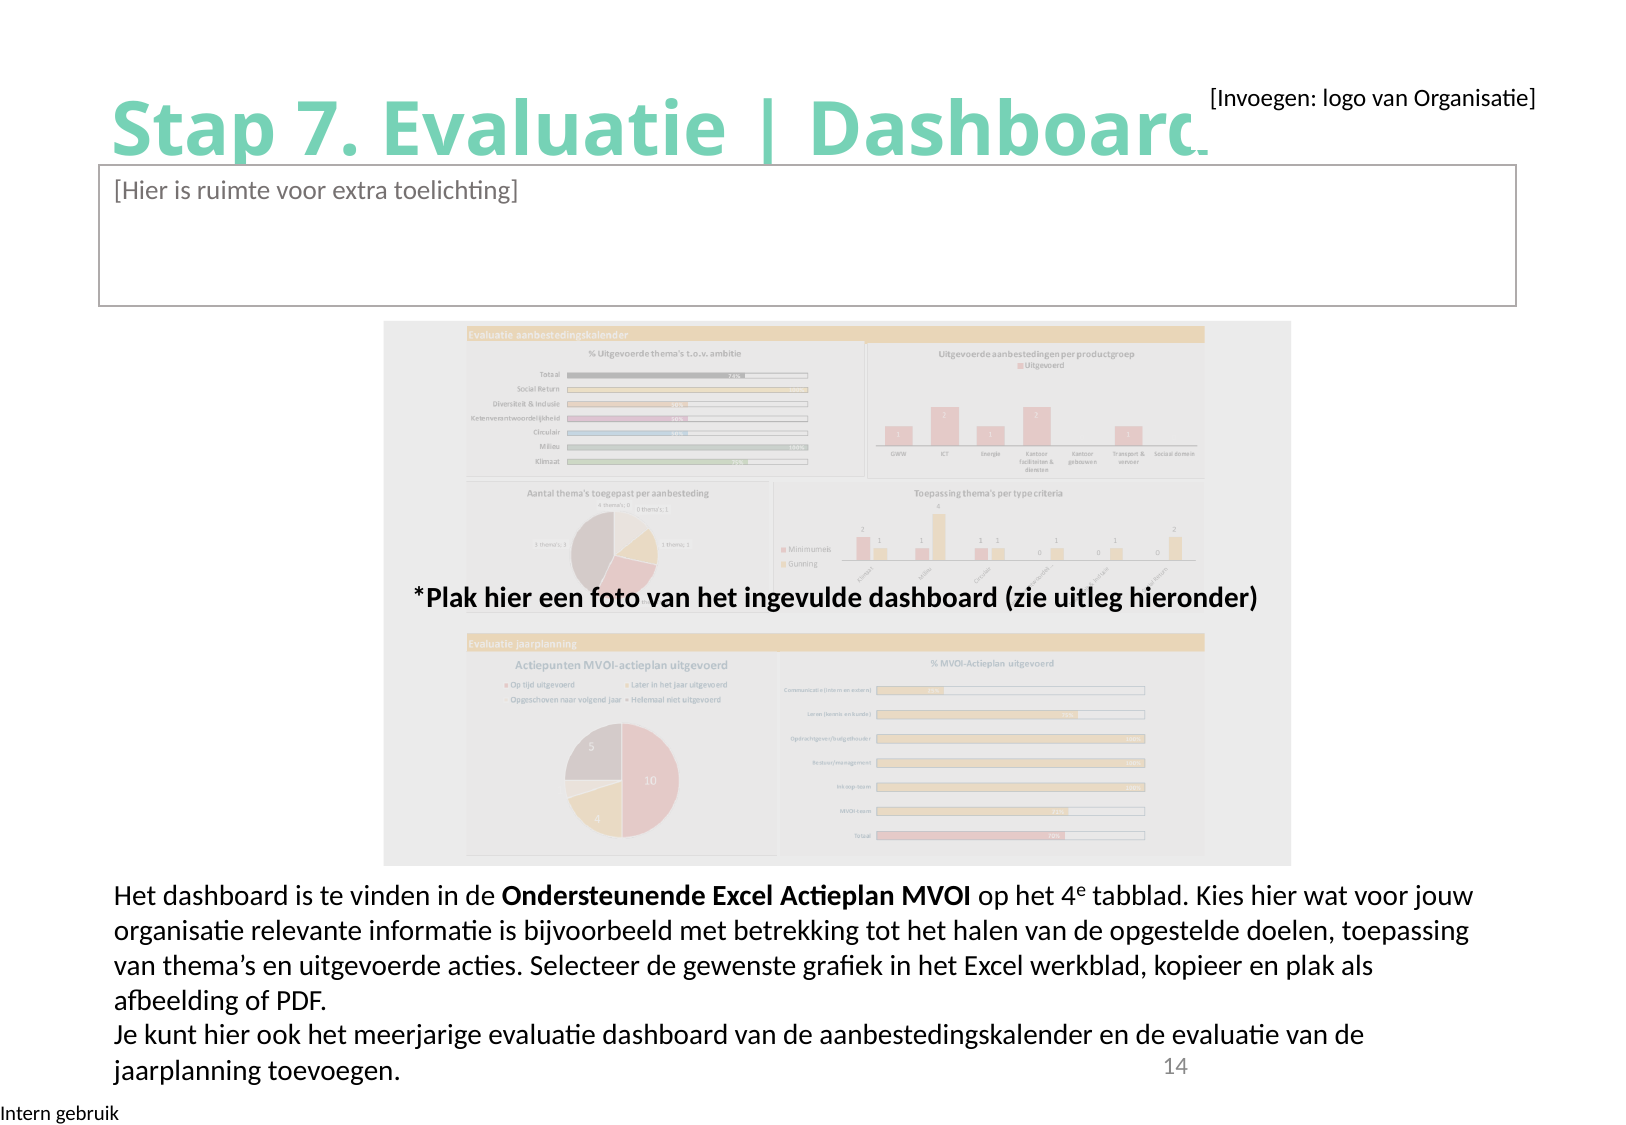

Stap 7. Evaluatie | Dashboard
[Invoegen: logo van Organisatie]
[Hier is ruimte voor extra toelichting]
*Plak hier een foto van het ingevulde dashboard (zie uitleg hieronder)
Het dashboard is te vinden in de Ondersteunende Excel Actieplan MVOI op het 4e tabblad. Kies hier wat voor jouw organisatie relevante informatie is bijvoorbeeld met betrekking tot het halen van de opgestelde doelen, toepassing van thema’s en uitgevoerde acties. Selecteer de gewenste grafiek in het Excel werkblad, kopieer en plak als afbeelding of PDF.
Je kunt hier ook het meerjarige evaluatie dashboard van de aanbestedingskalender en de evaluatie van de jaarplanning toevoegen.